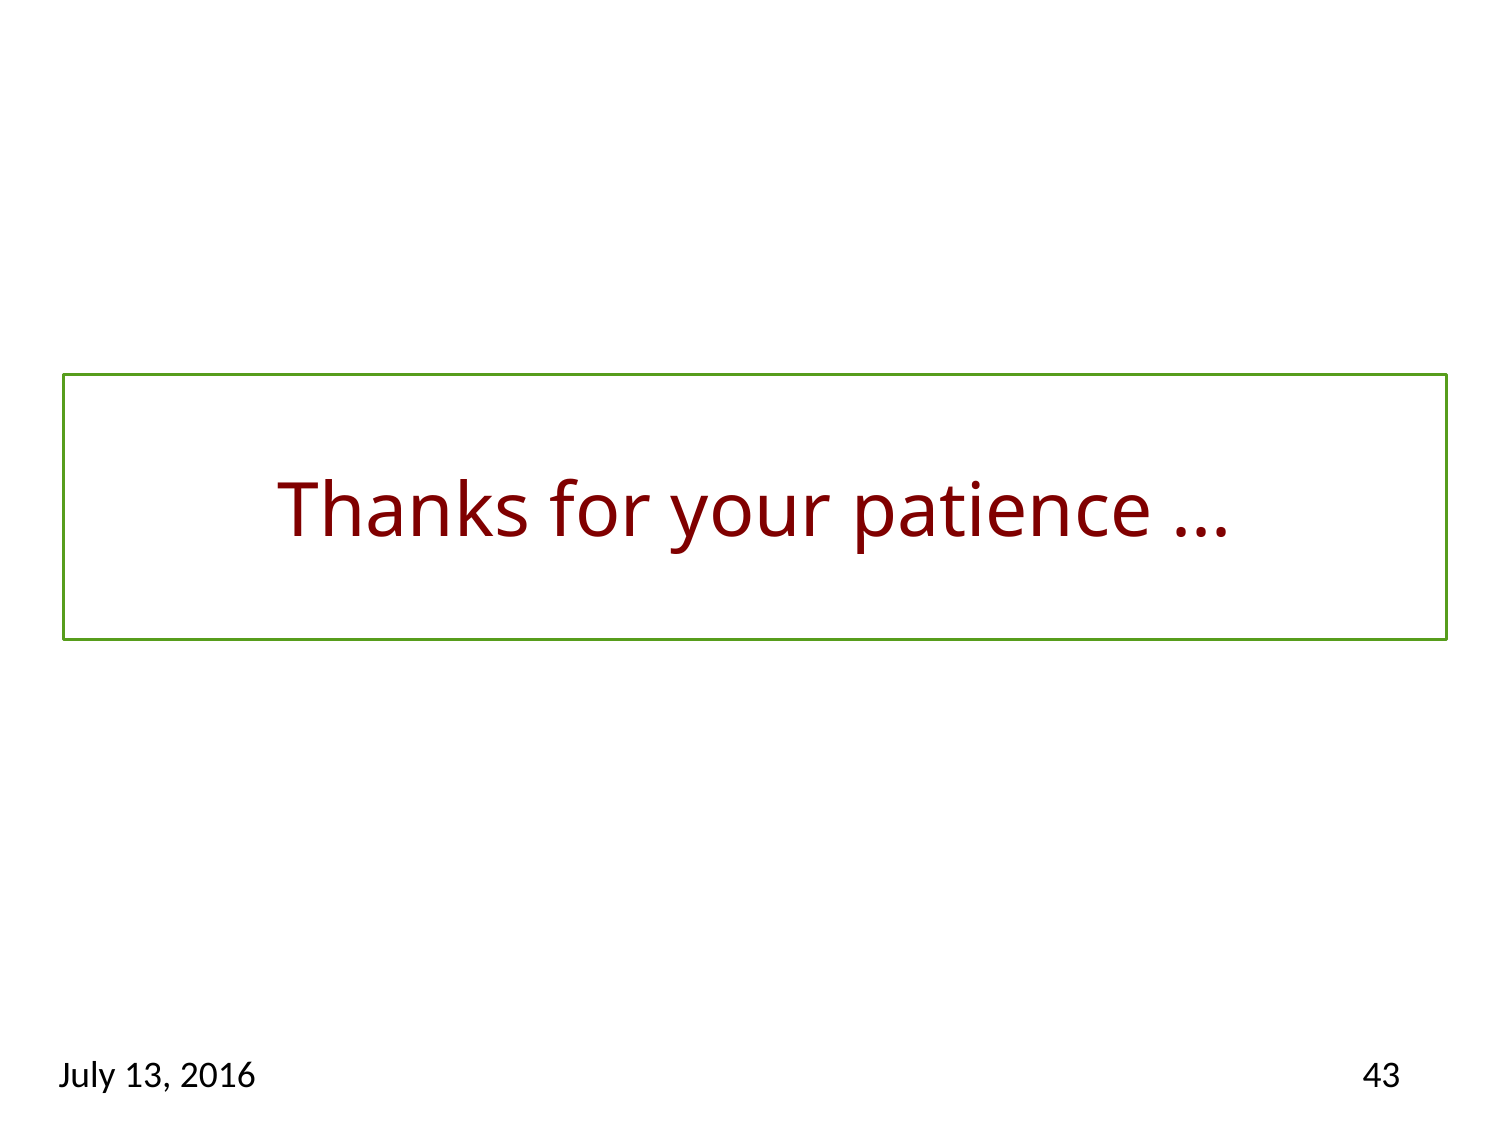

# Thanks for your patience ...
43